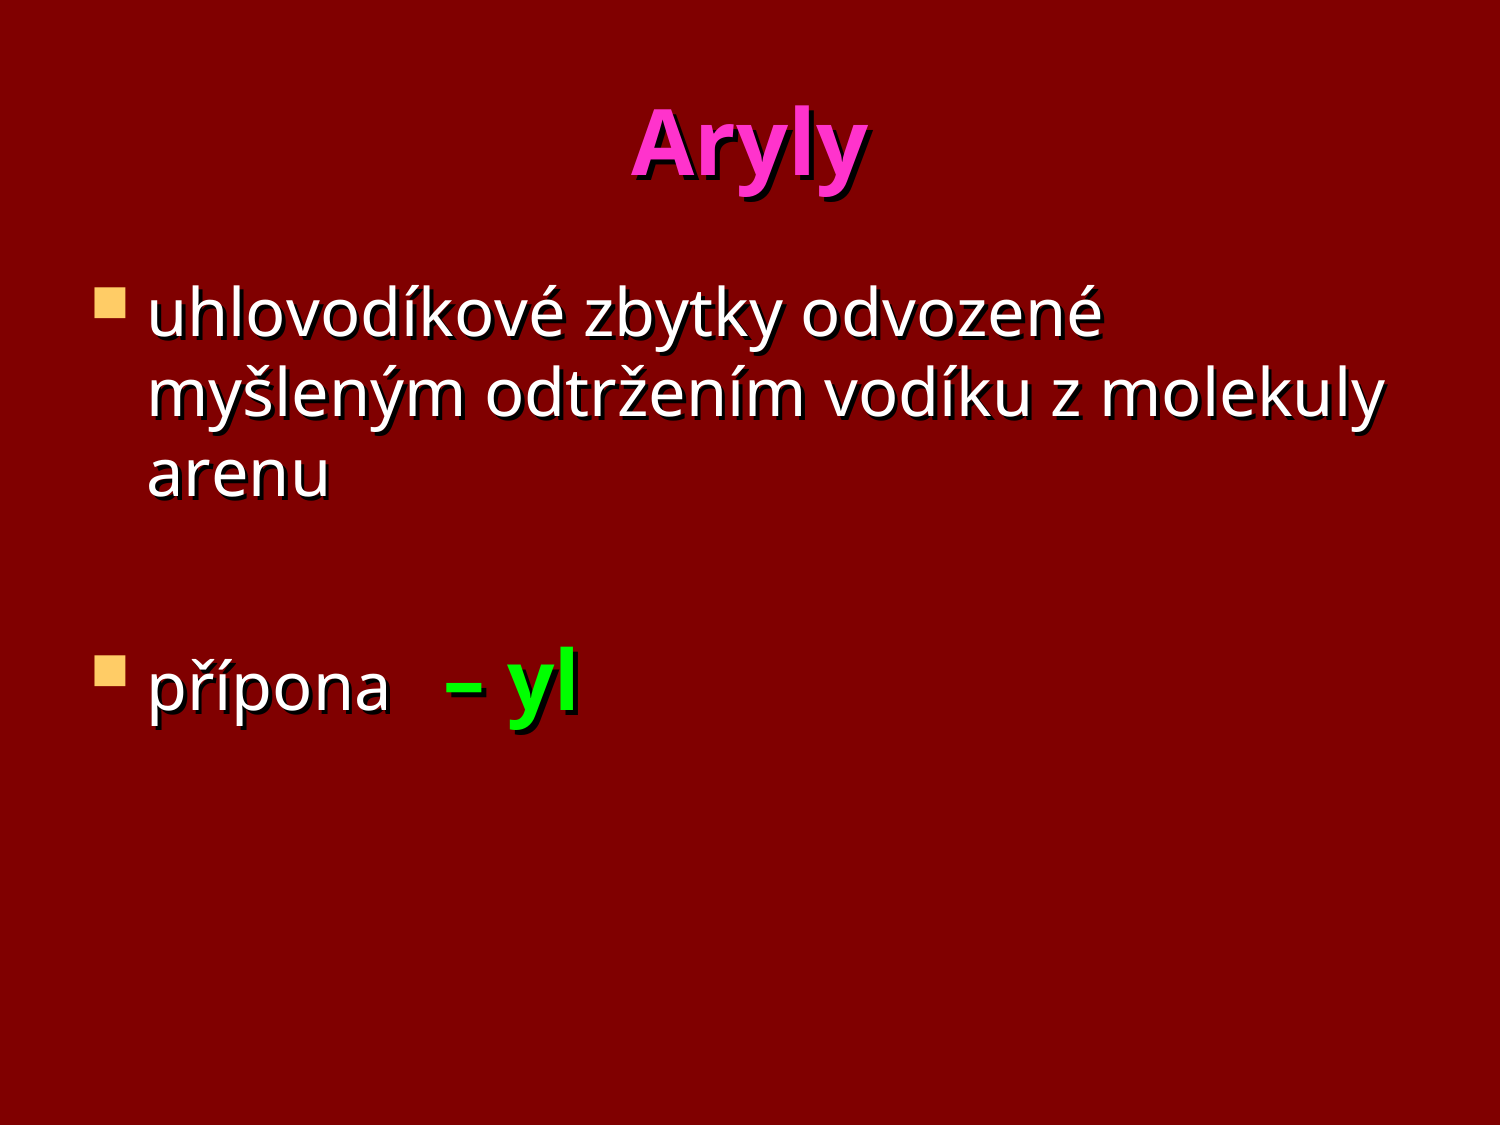

# Aryly
uhlovodíkové zbytky odvozené myšleným odtržením vodíku z molekuly arenu
přípona – yl